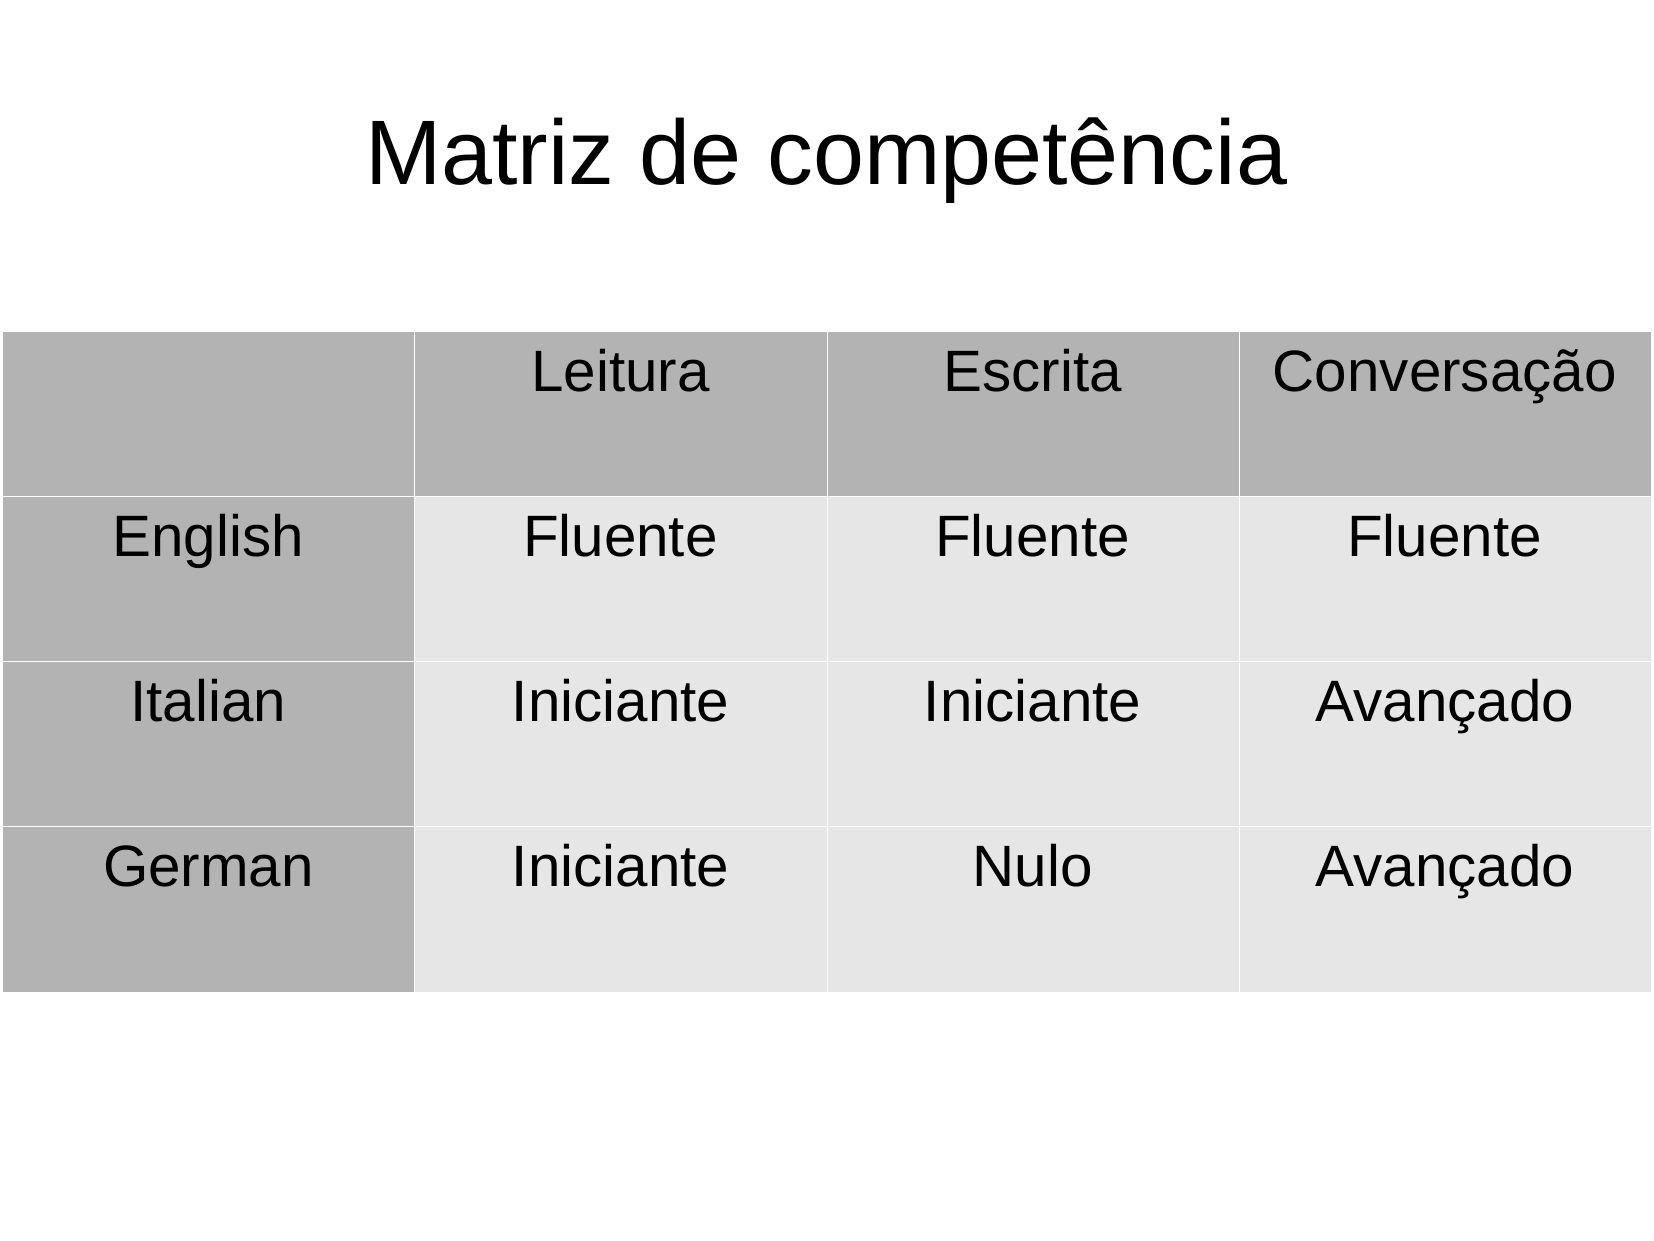

# Matriz de competência
| | Leitura | Escrita | Conversação |
| --- | --- | --- | --- |
| English | Fluente | Fluente | Fluente |
| Italian | Iniciante | Iniciante | Avançado |
| German | Iniciante | Nulo | Avançado |